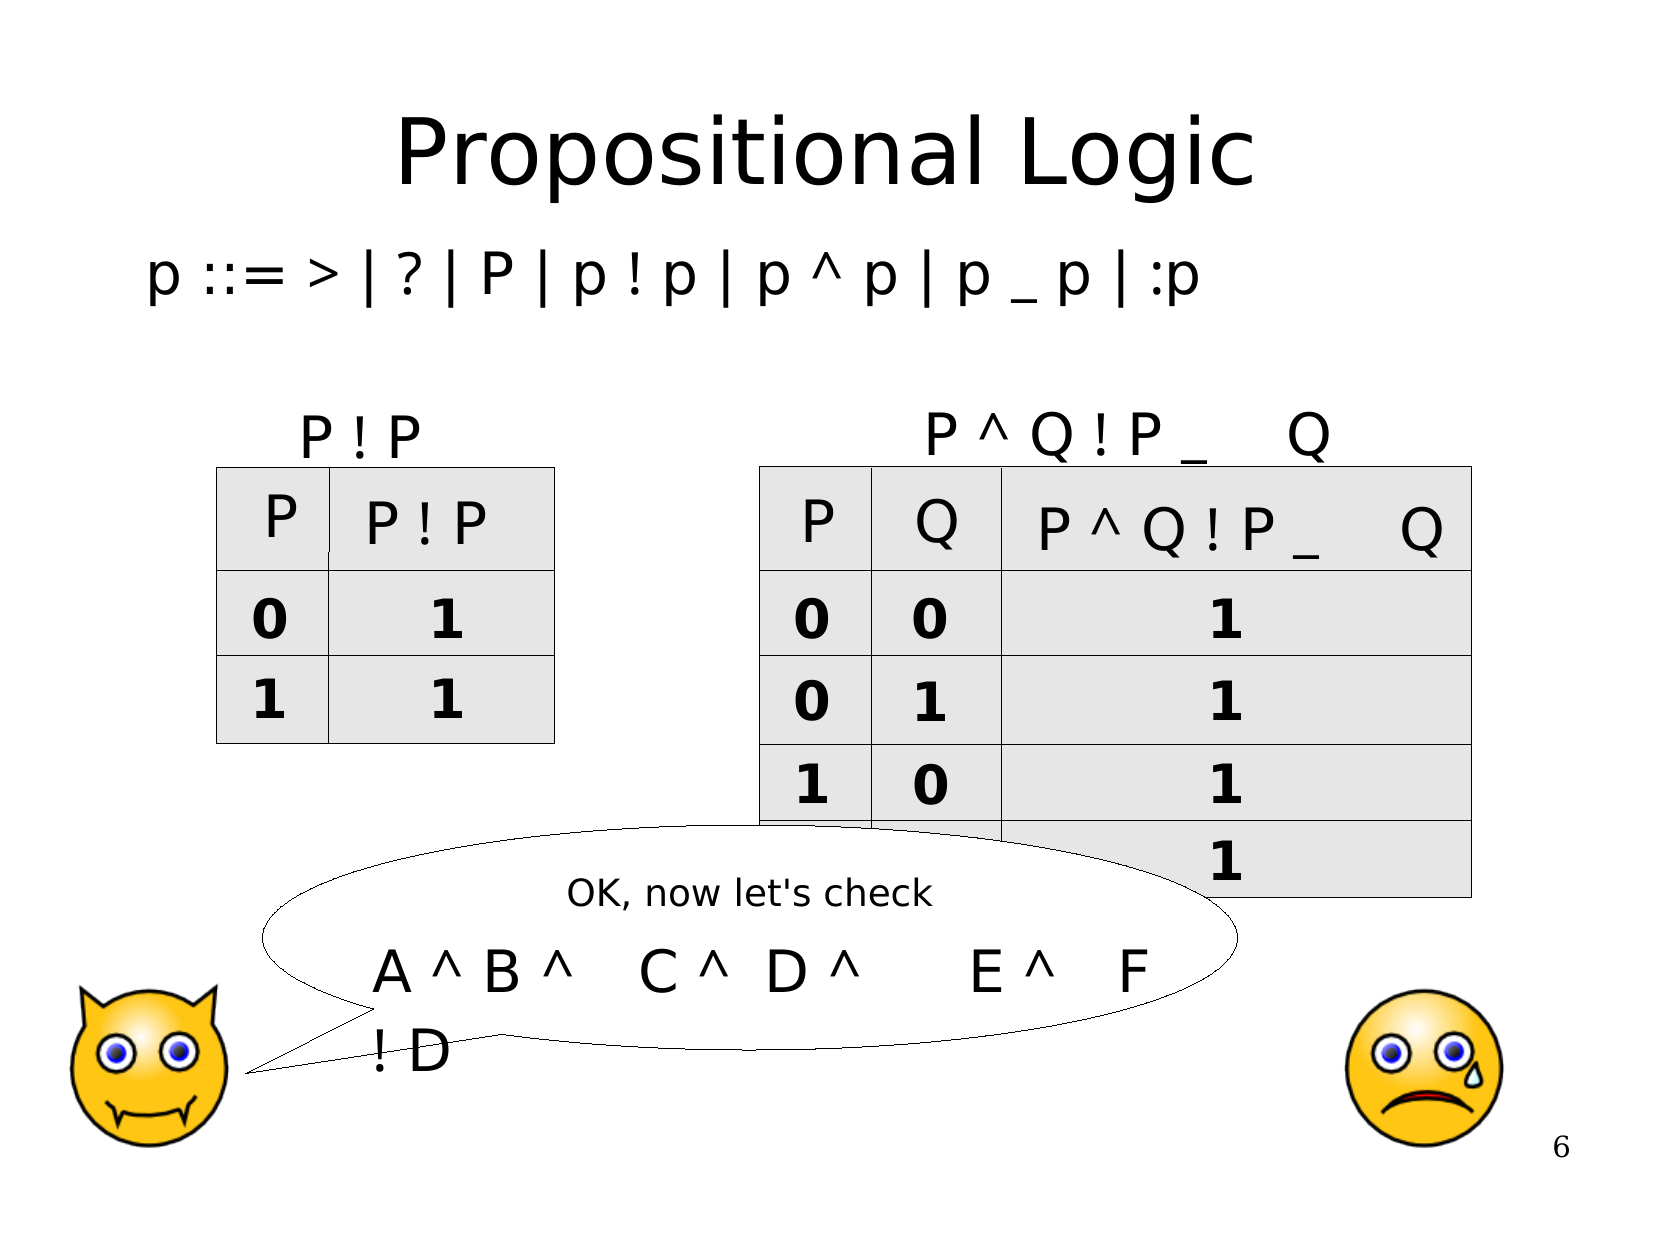

# Propositional Logic
p ::= > | ? | P | p ! p | p ^ p | p _ p | :p
P ^ Q ! P _ Q
P ^ Q ! P _ Q
P
Q
0
0
1
0
1
1
1
1
0
1
1
1
P ! P
P ! P
P
0
1
1
1
OK, now let's check
A ^ B ^ C ^ D ^ E ^ F ! D
6